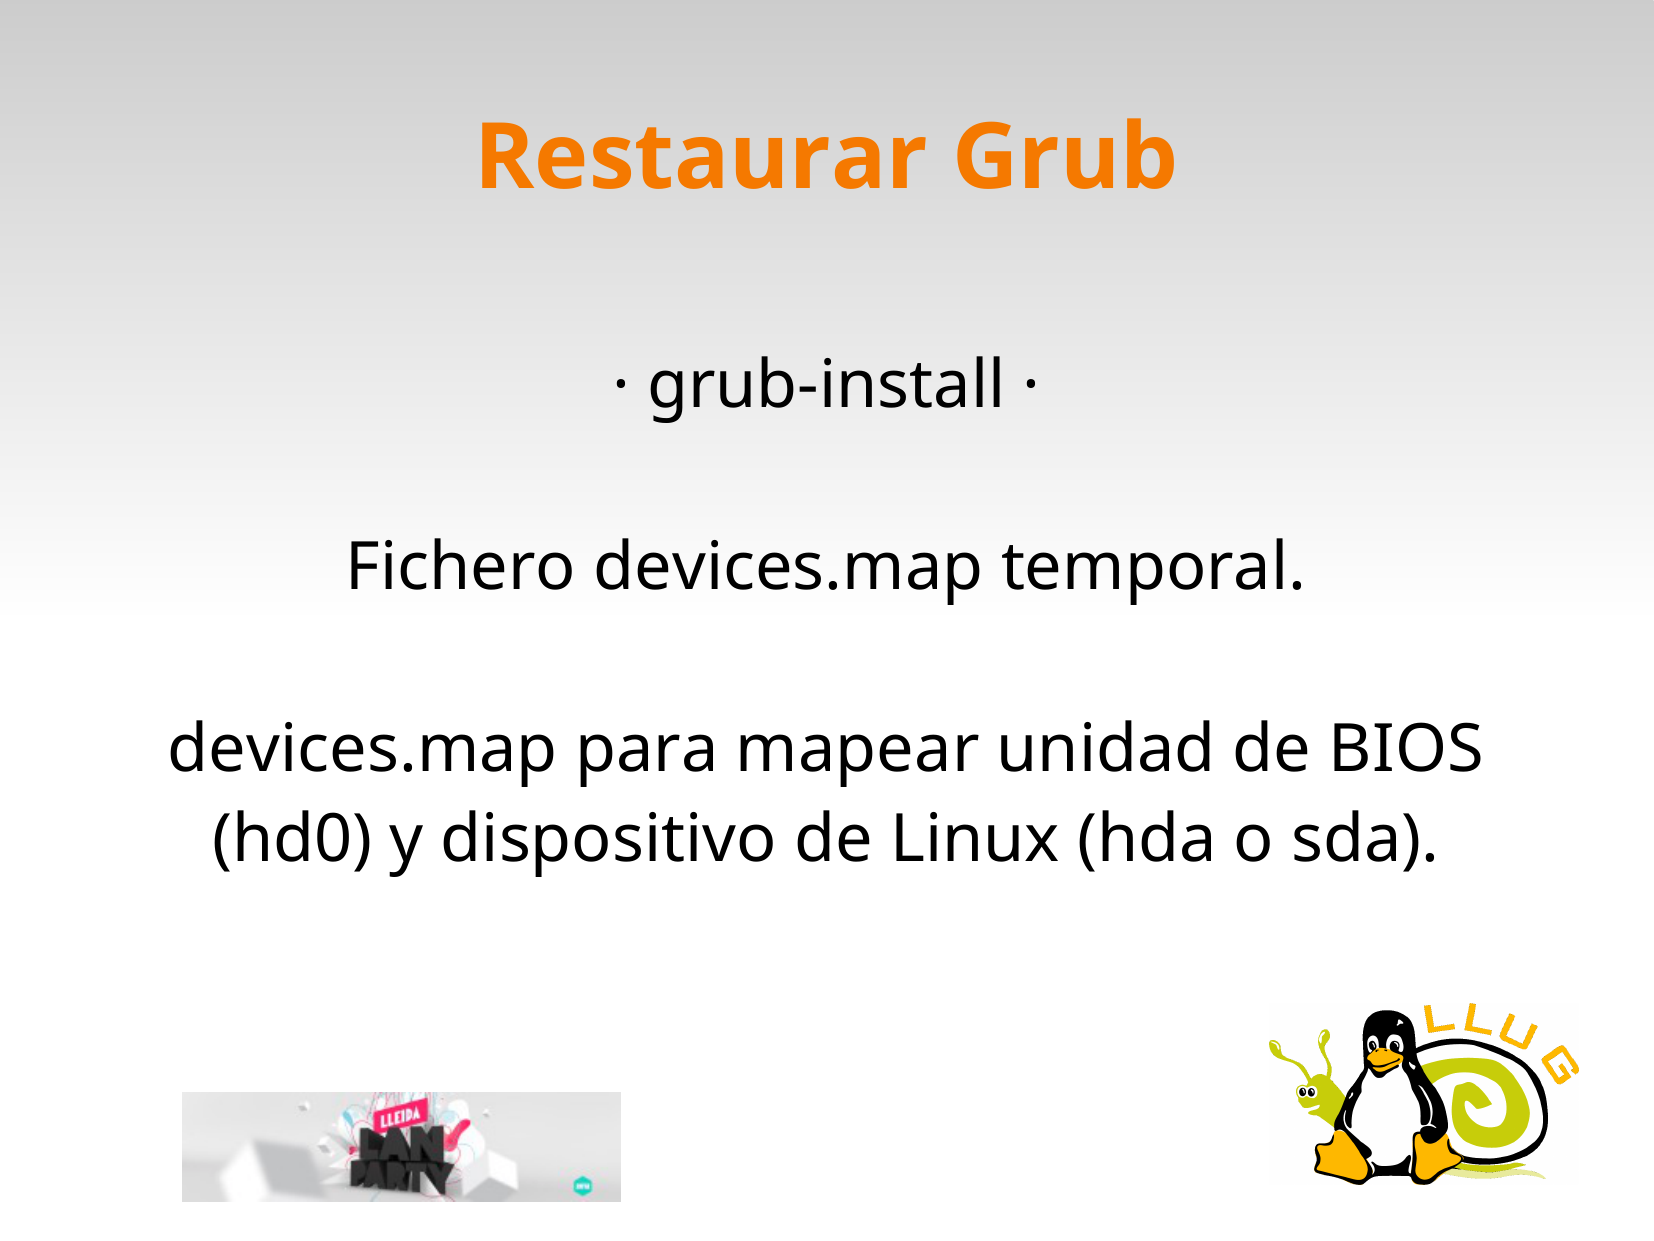

# Restaurar Grub
· grub-install ·
Fichero devices.map temporal.
devices.map para mapear unidad de BIOS (hd0) y dispositivo de Linux (hda o sda).